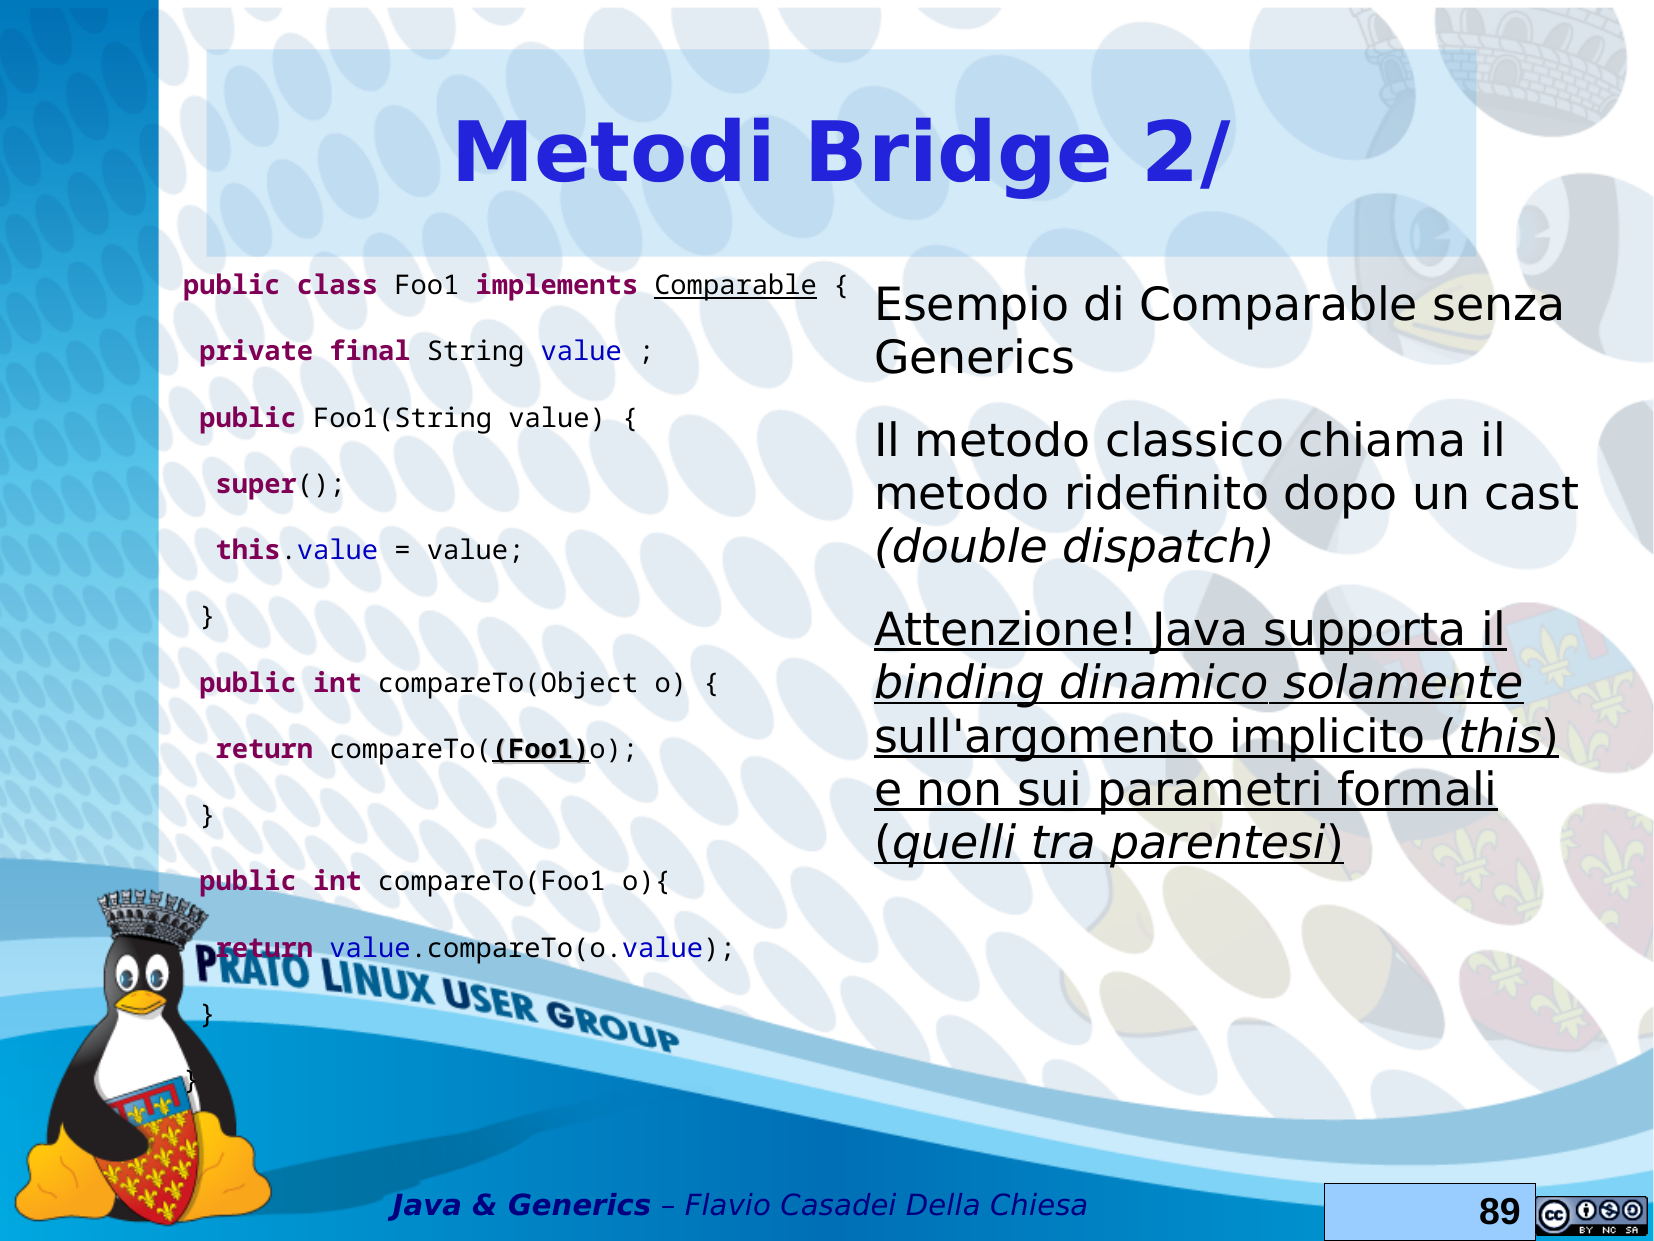

# Metodi Bridge 2/
public class Foo1 implements Comparable {
 private final String value ;
 public Foo1(String value) {
 super();
 this.value = value;
 }
 public int compareTo(Object o) {
 return compareTo((Foo1)o);
 }
 public int compareTo(Foo1 o){
 return value.compareTo(o.value);
 }
}
Esempio di Comparable senza Generics
Il metodo classico chiama il metodo ridefinito dopo un cast (double dispatch)
Attenzione! Java supporta il binding dinamico solamente sull'argomento implicito (this) e non sui parametri formali (quelli tra parentesi)